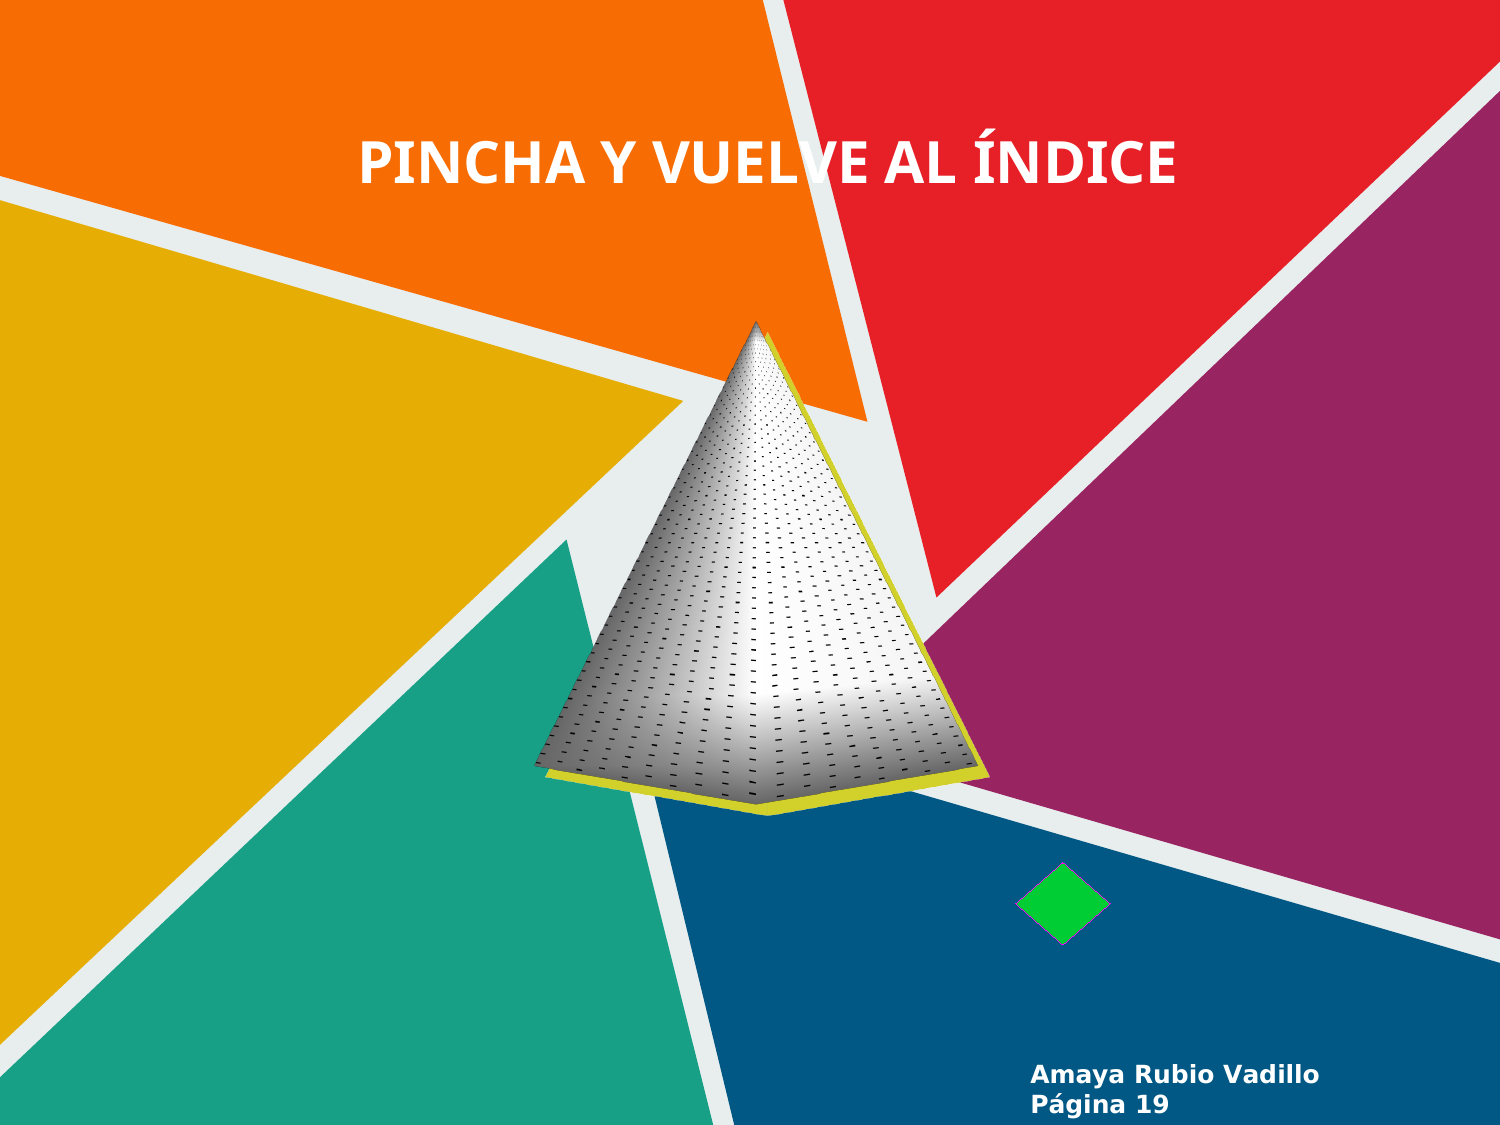

PINCHA Y VUELVE AL ÍNDICE
Amaya Rubio
20
Amaya Rubio Vadillo	 Página 19